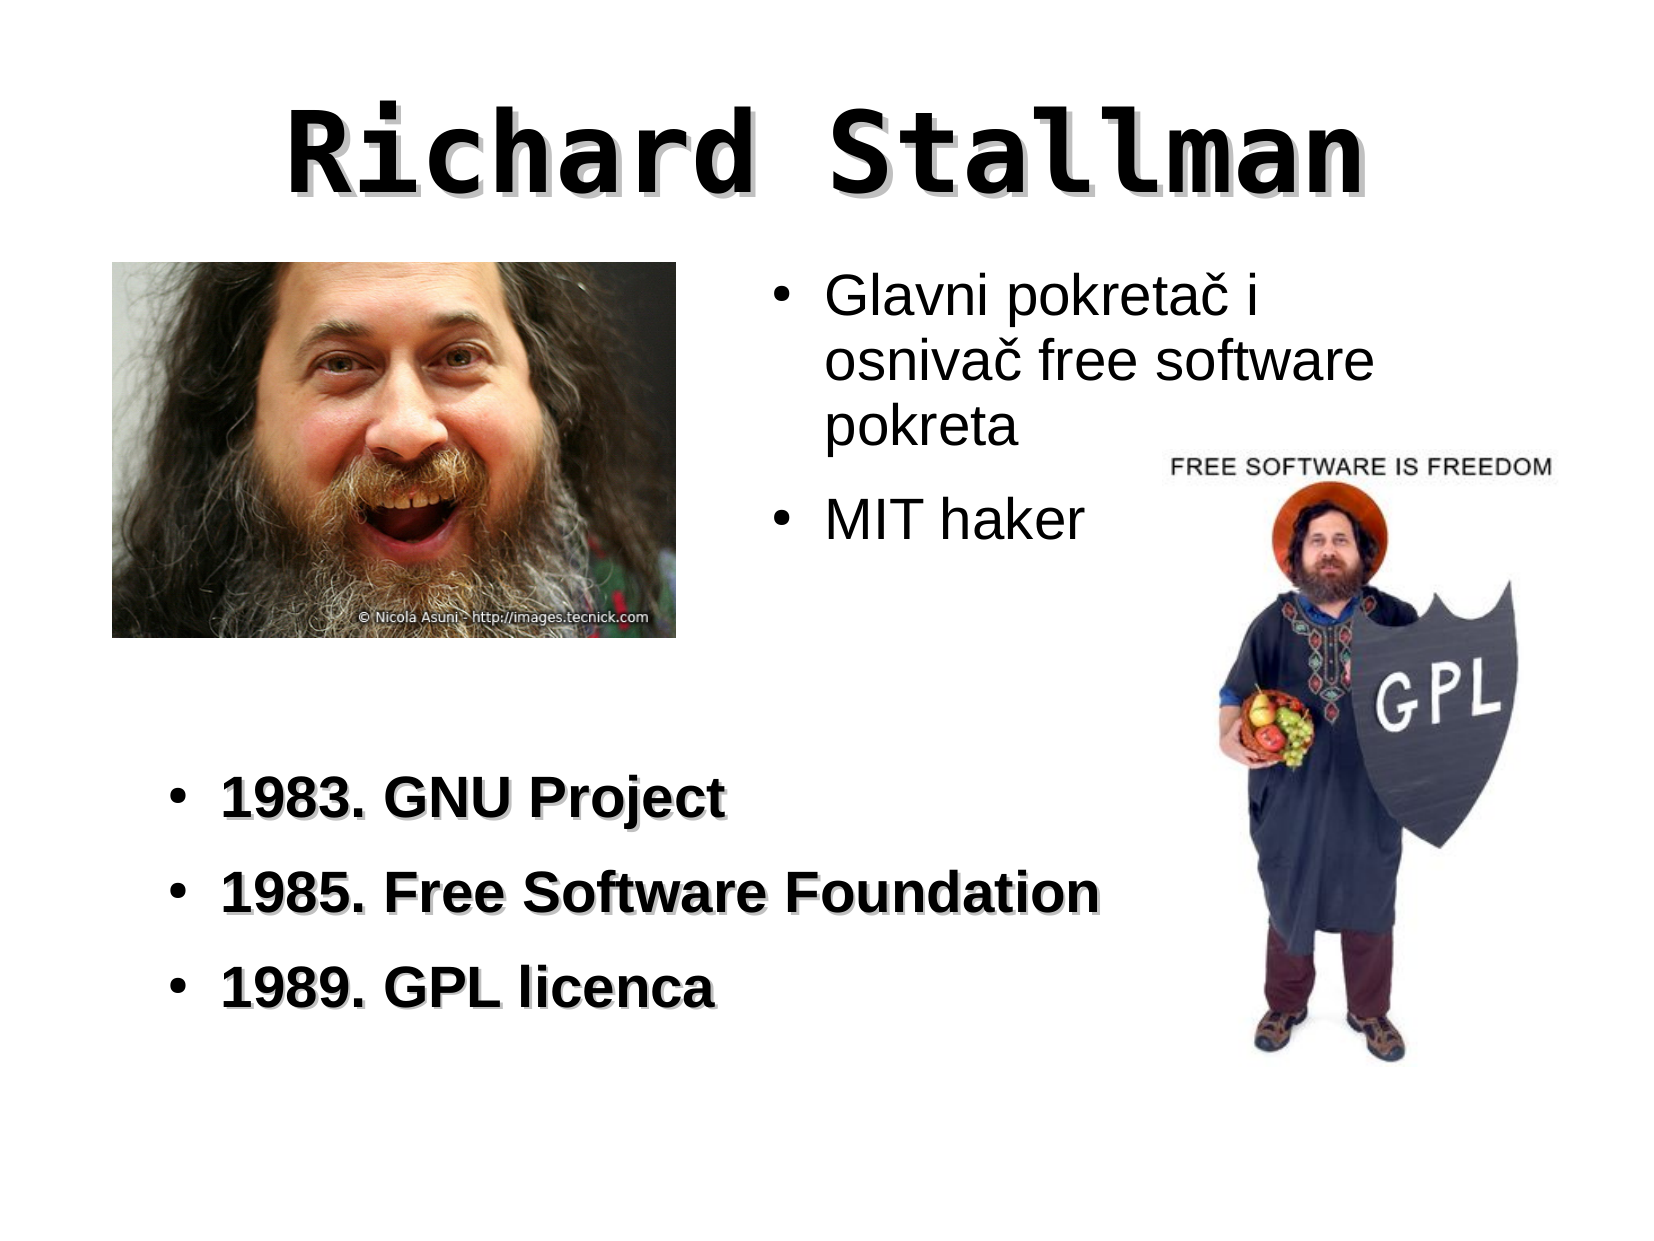

# Richard Stallman
Glavni pokretač i osnivač free software pokreta
MIT haker
1983. GNU Project
1985. Free Software Foundation
1989. GPL licenca